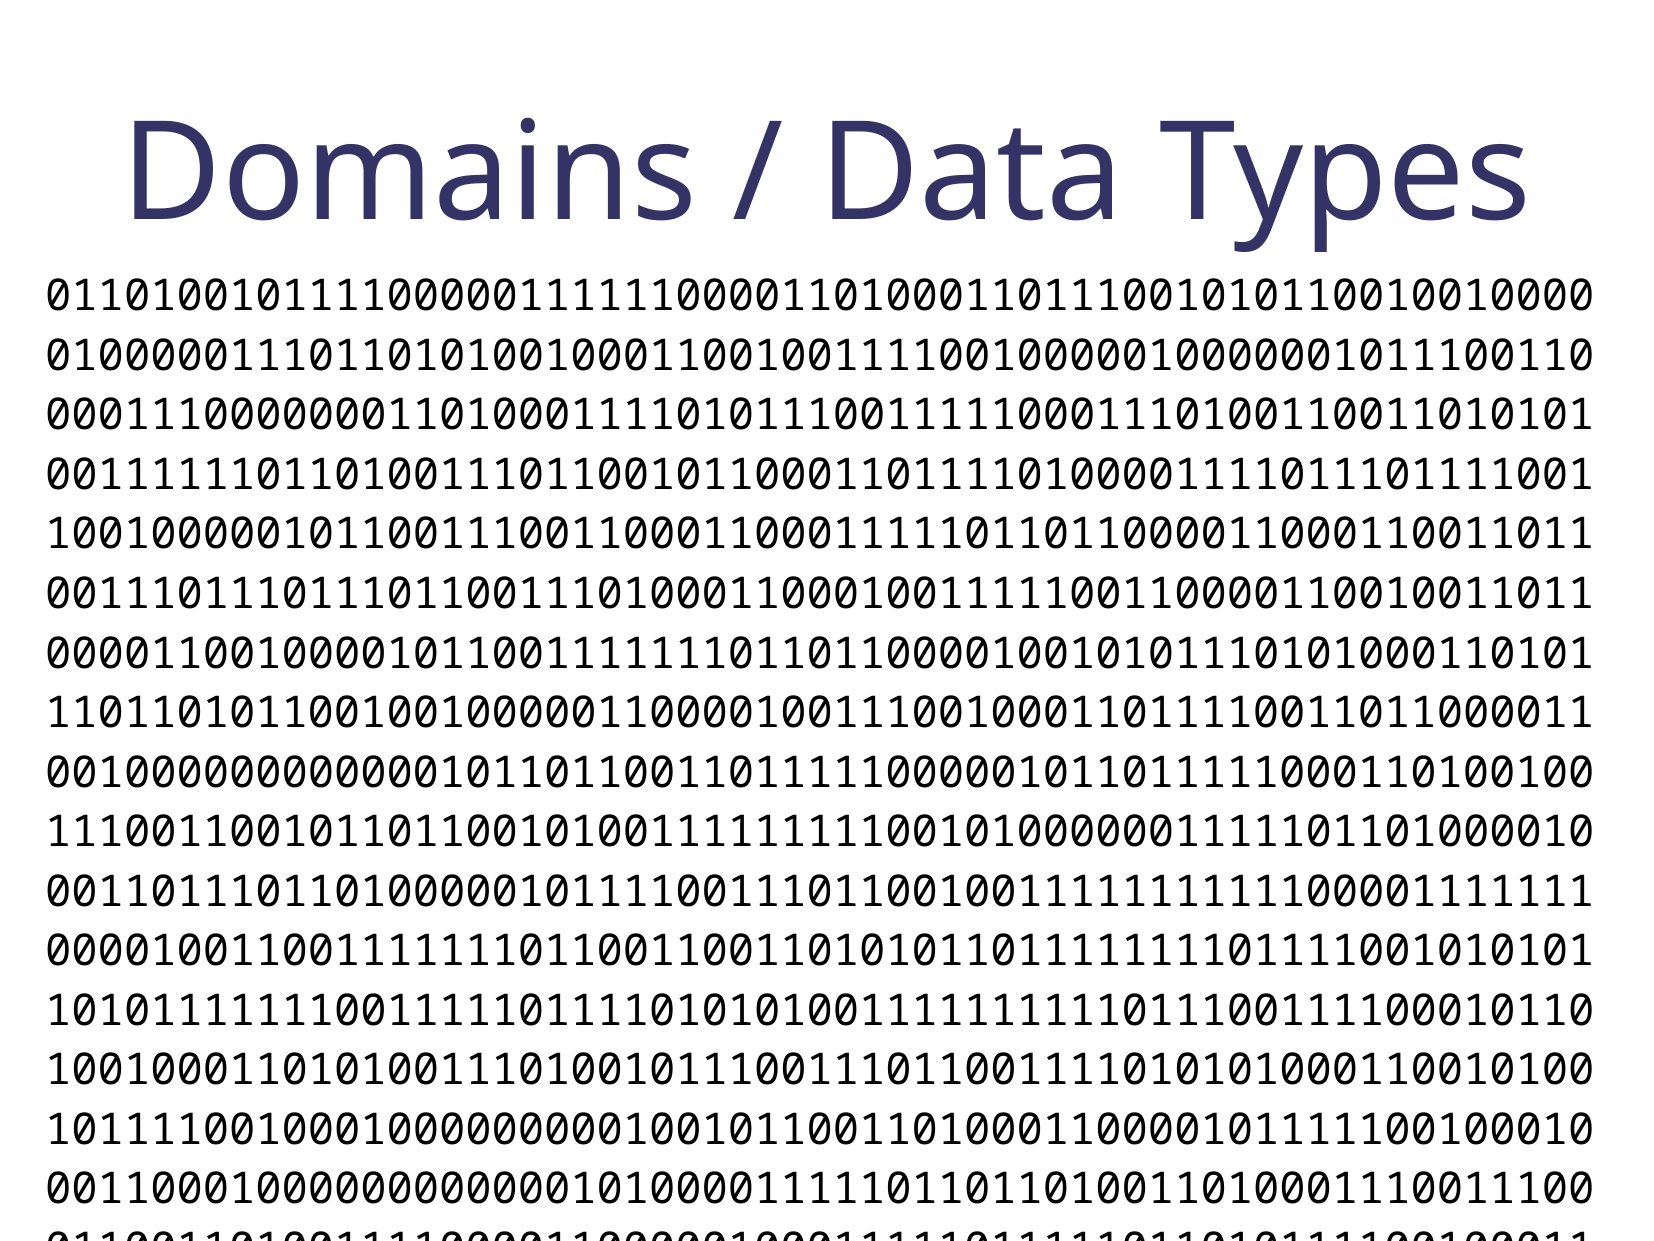

# Domains / Data Types
01101001011110000011111100001101000110111001010110010010000
01000001110110101001000110010011110010000010000001011100110
00011100000001101000111101011100111110001110100110011010101
00111111011010011101100101100011011110100001111011101111001
10010000010110011100110001100011111011011000011000110011011
00111011101110110011101000110001001111100110000110010011011
00001100100001011001111111011011000010010101110101000110101
1101101011001001000001100001001110010001101111001101100001100100000000000010110110011011111000001011011111000110100100
11100110010110110010100111111111001010000001111101101000010
00110111011010000010111100111011001001111111111100001111111
00001001100111111101100110011010101101111111101111001010101
10101111111001111101111010101001111111111011100111100010110
10010001101010011101001011100111011001111010101000110010100
10111100100010000000001001011001101000110000101111100100010
00110001000000000000101000011111011011010011010001110011100
01100110100111100001100000100011111011111011010111100100011
00001001000001001001001110111111001110001000000000100000010
00111011101101100010001111010011111011001000010100100010100